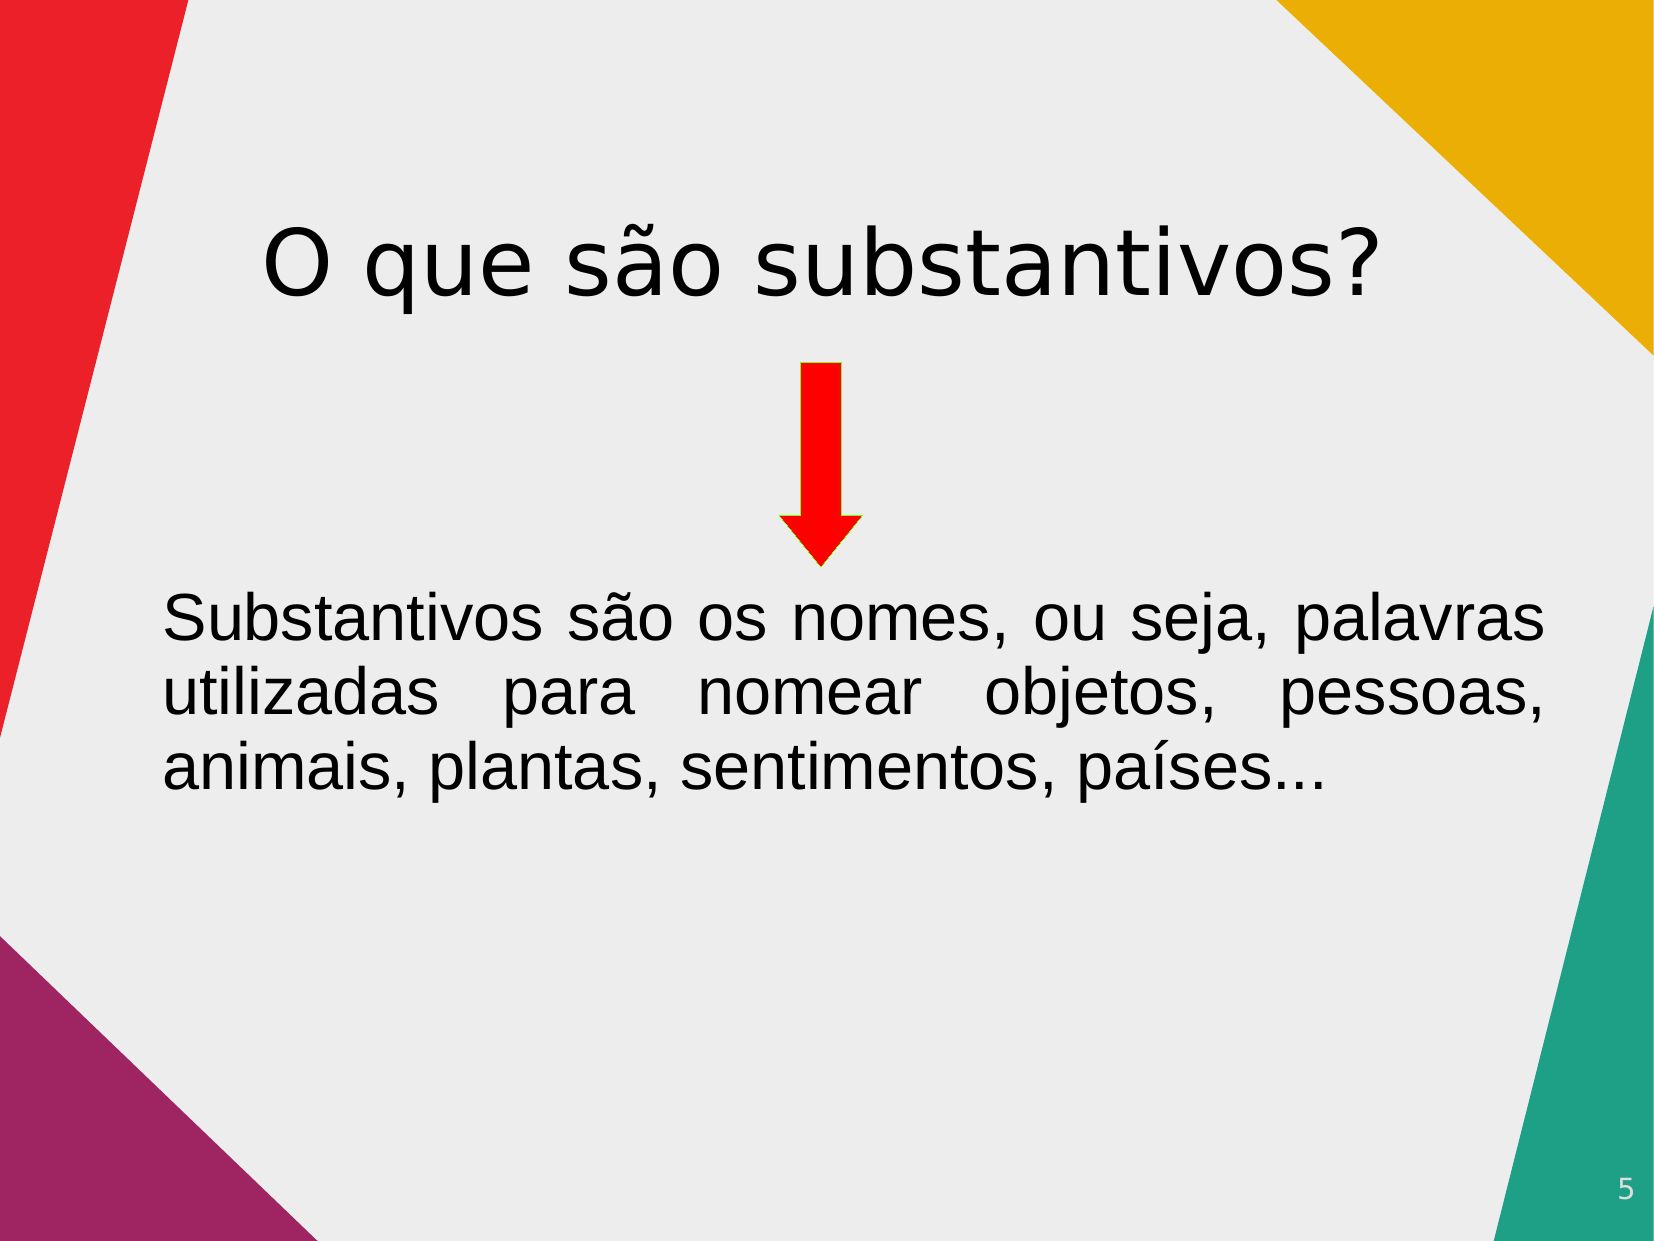

# O que são substantivos?
Substantivos são os nomes, ou seja, palavras utilizadas para nomear objetos, pessoas, animais, plantas, sentimentos, países...
5